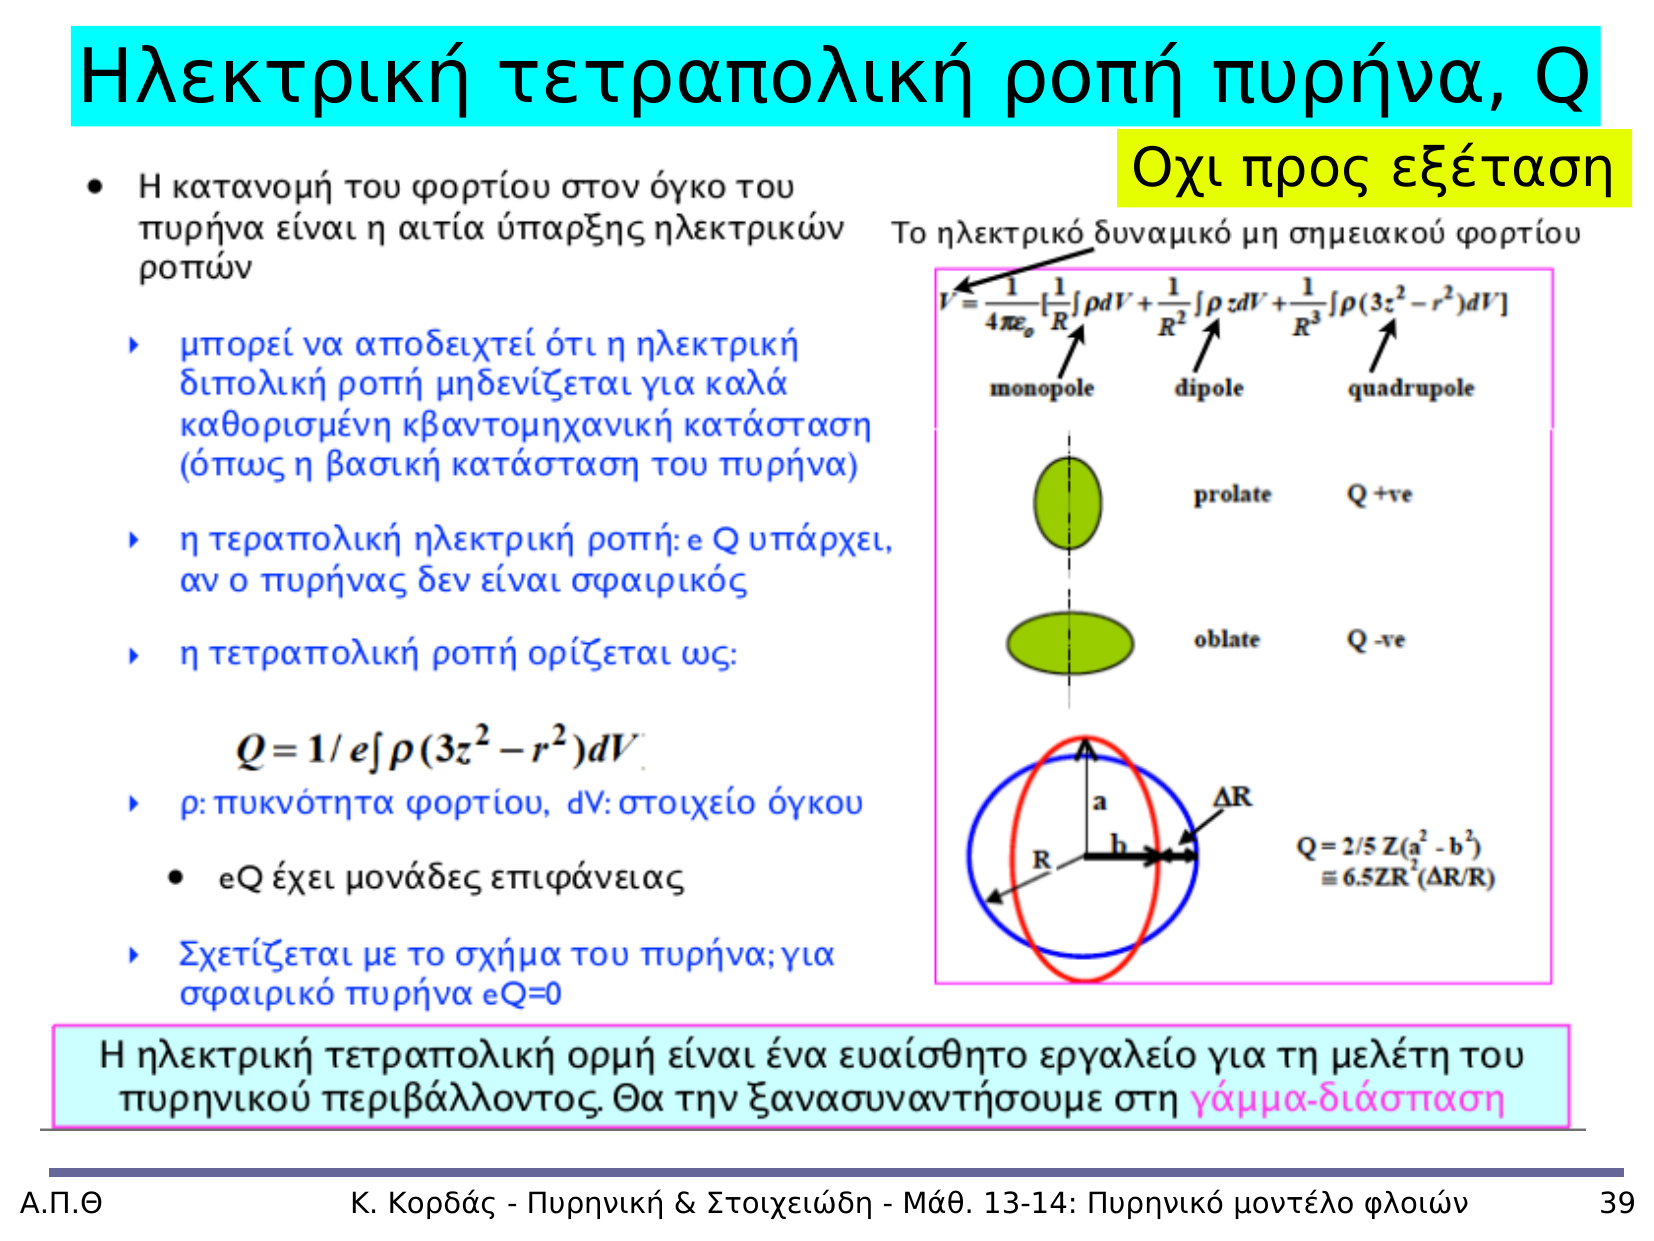

# Ηλεκτρική τετραπολική ροπή πυρήνα, Q
Οχι προς εξέταση
Α.Π.Θ
Κ. Κορδάς - Πυρηνική & Στοιχειώδη - Μάθ. 13-14: Πυρηνικό μοντέλο φλοιών
39